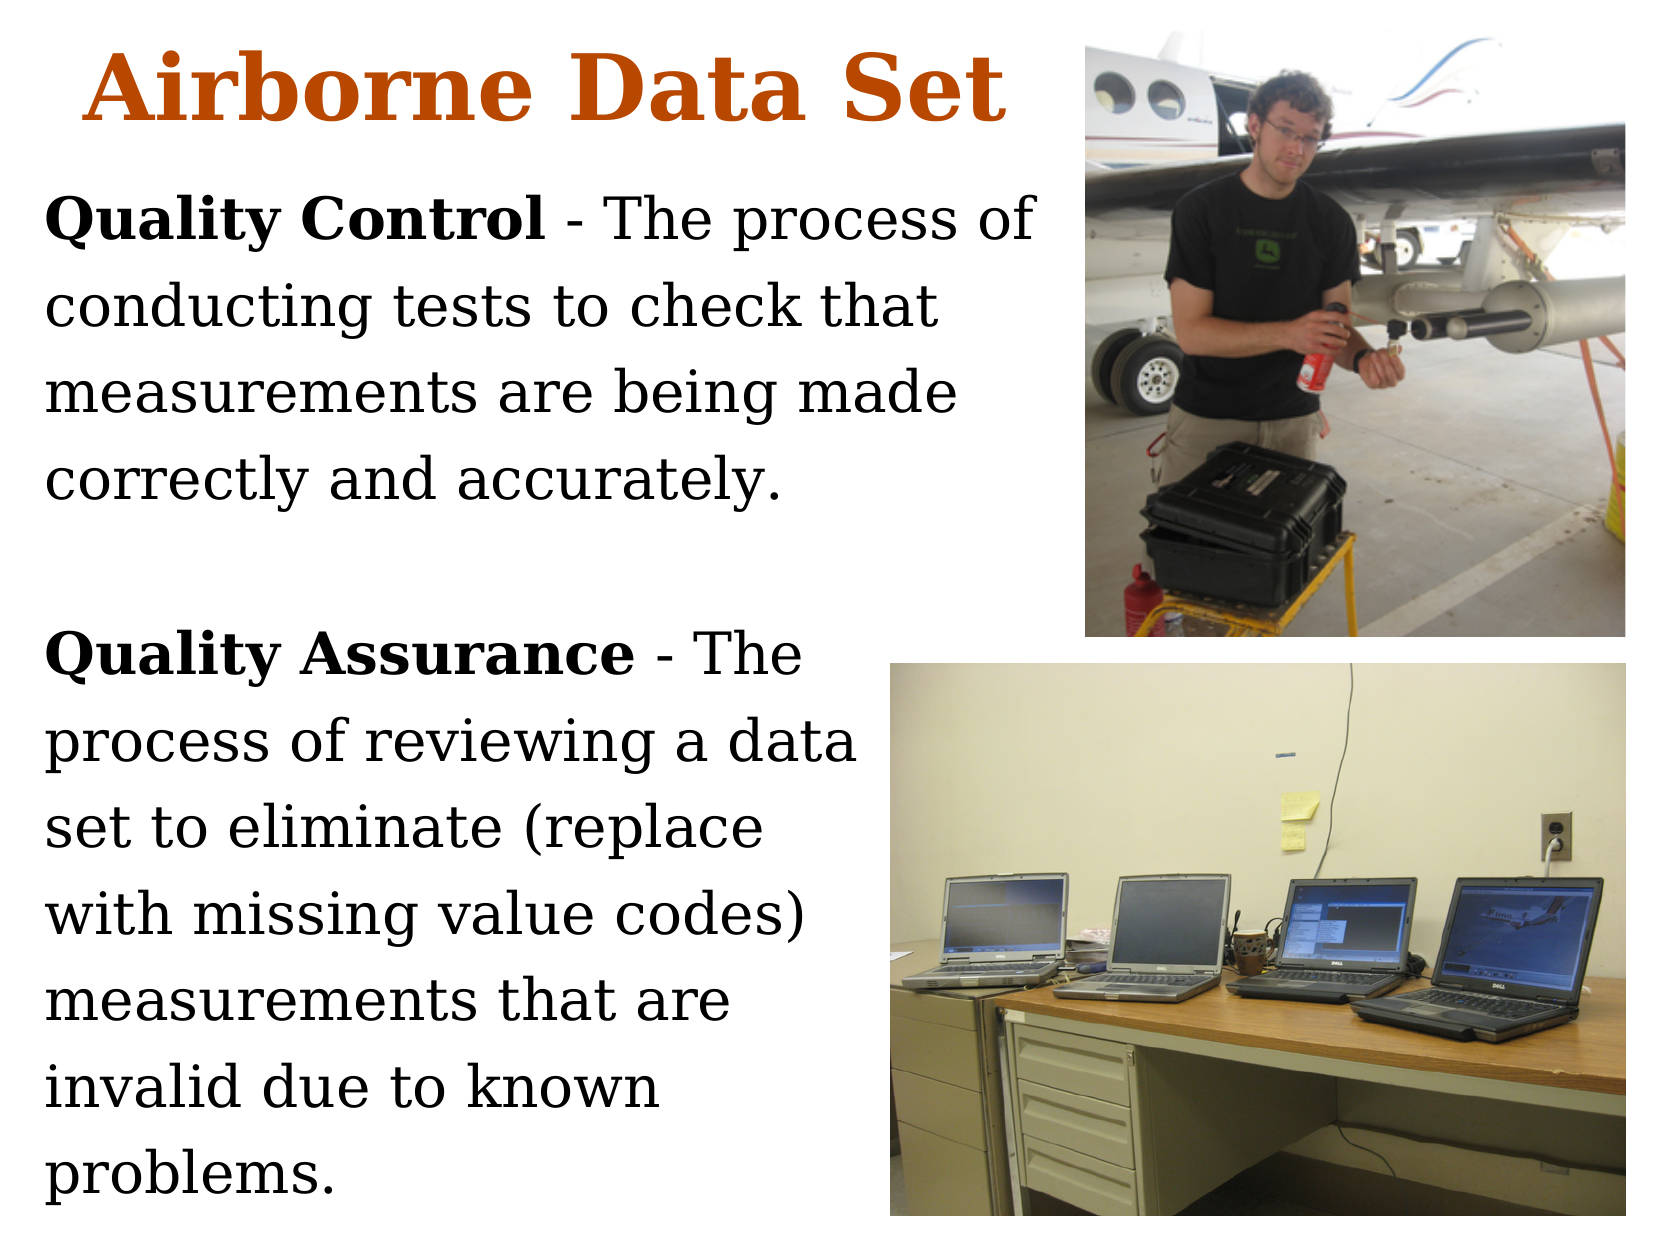

Airborne Data Set
Quality Control - The process of conducting tests to check that measurements are being made correctly and accurately.
Quality Assurance - The process of reviewing a data set to eliminate (replace with missing value codes) measurements that are invalid due to known problems.